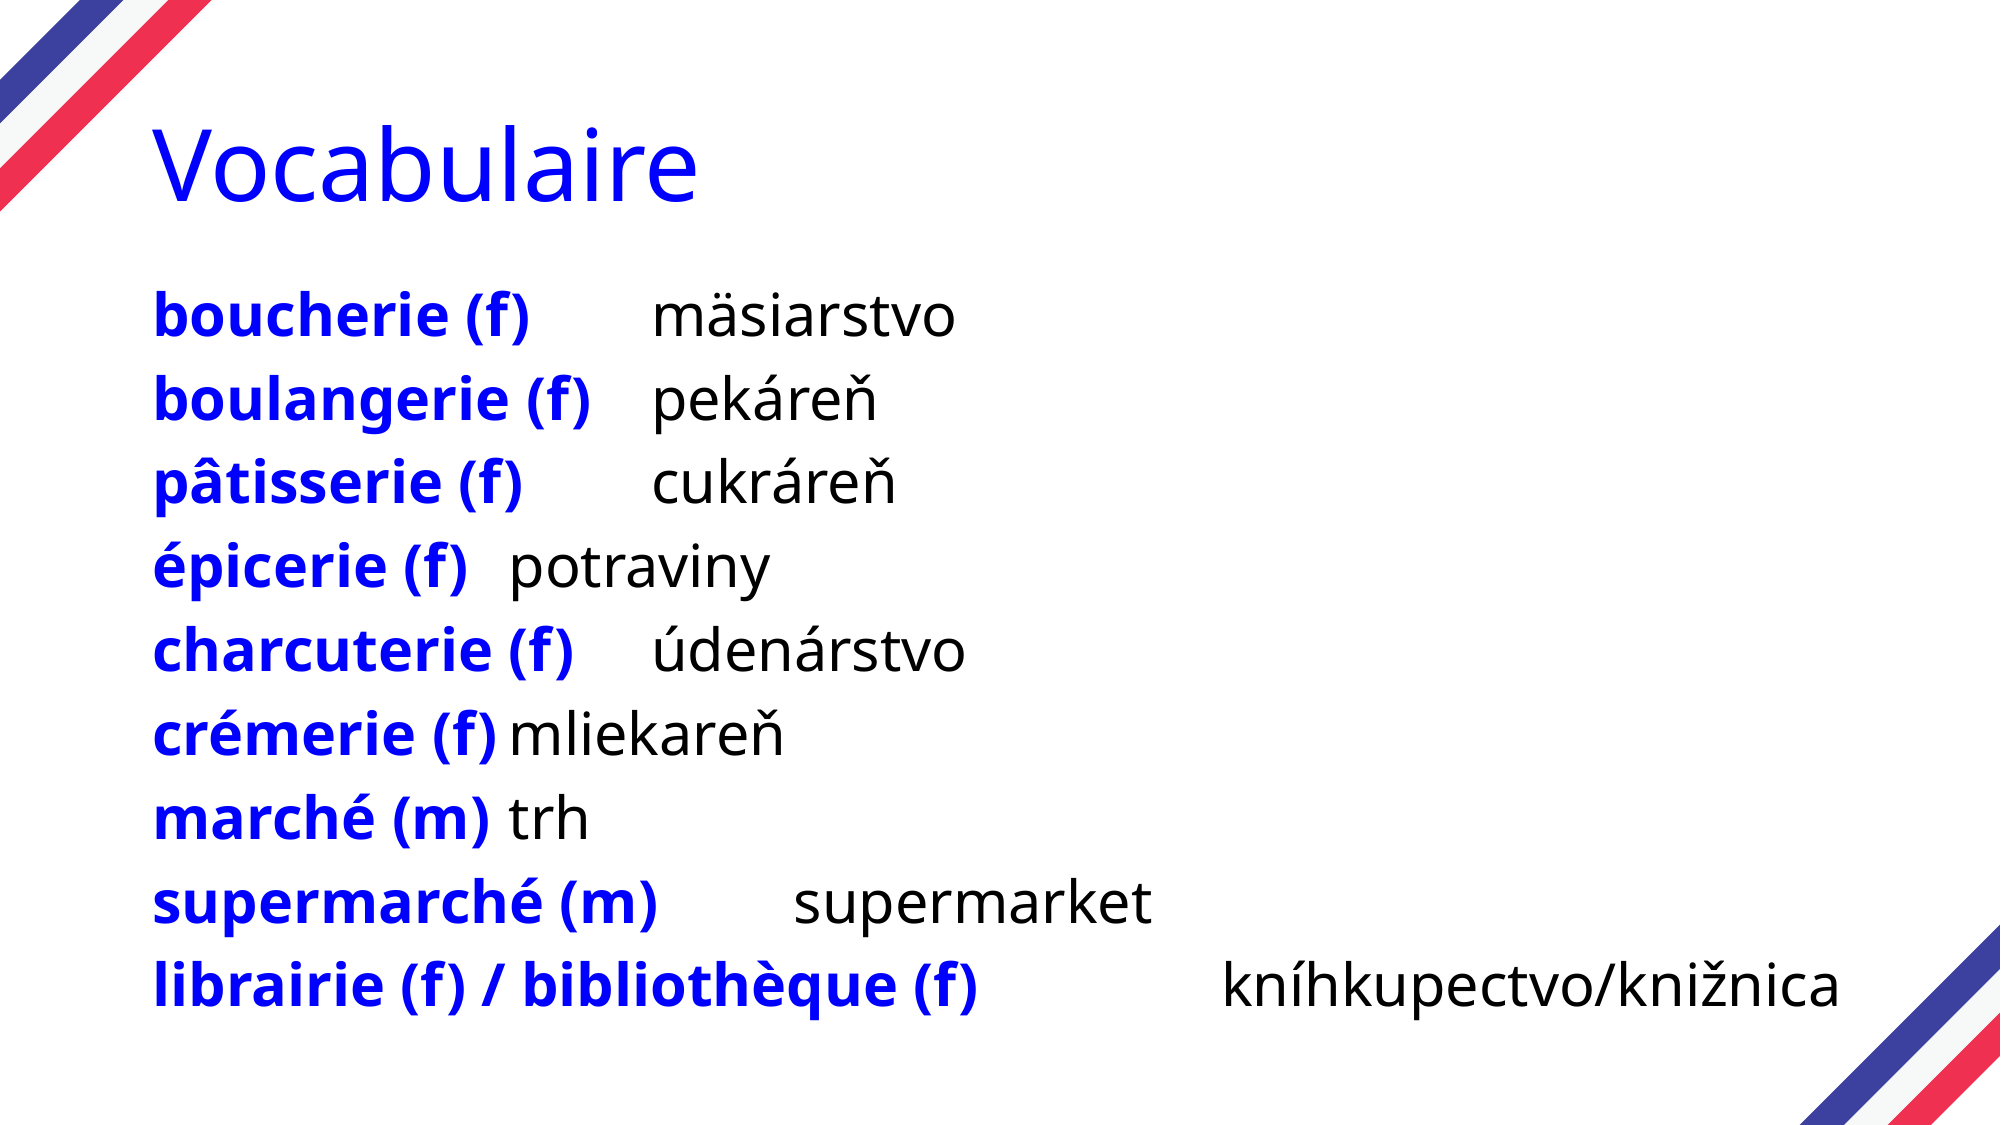

# Vocabulaire
boucherie (f)					mäsiarstvo
boulangerie (f)					pekáreň
pâtisserie (f)					cukráreň
épicerie (f)						potraviny
charcuterie (f)					údenárstvo
crémerie (f)						mliekareň
marché (m)						trh
supermarché (m)					supermarket
librairie (f) / bibliothèque (f)	 		kníhkupectvo/knižnica